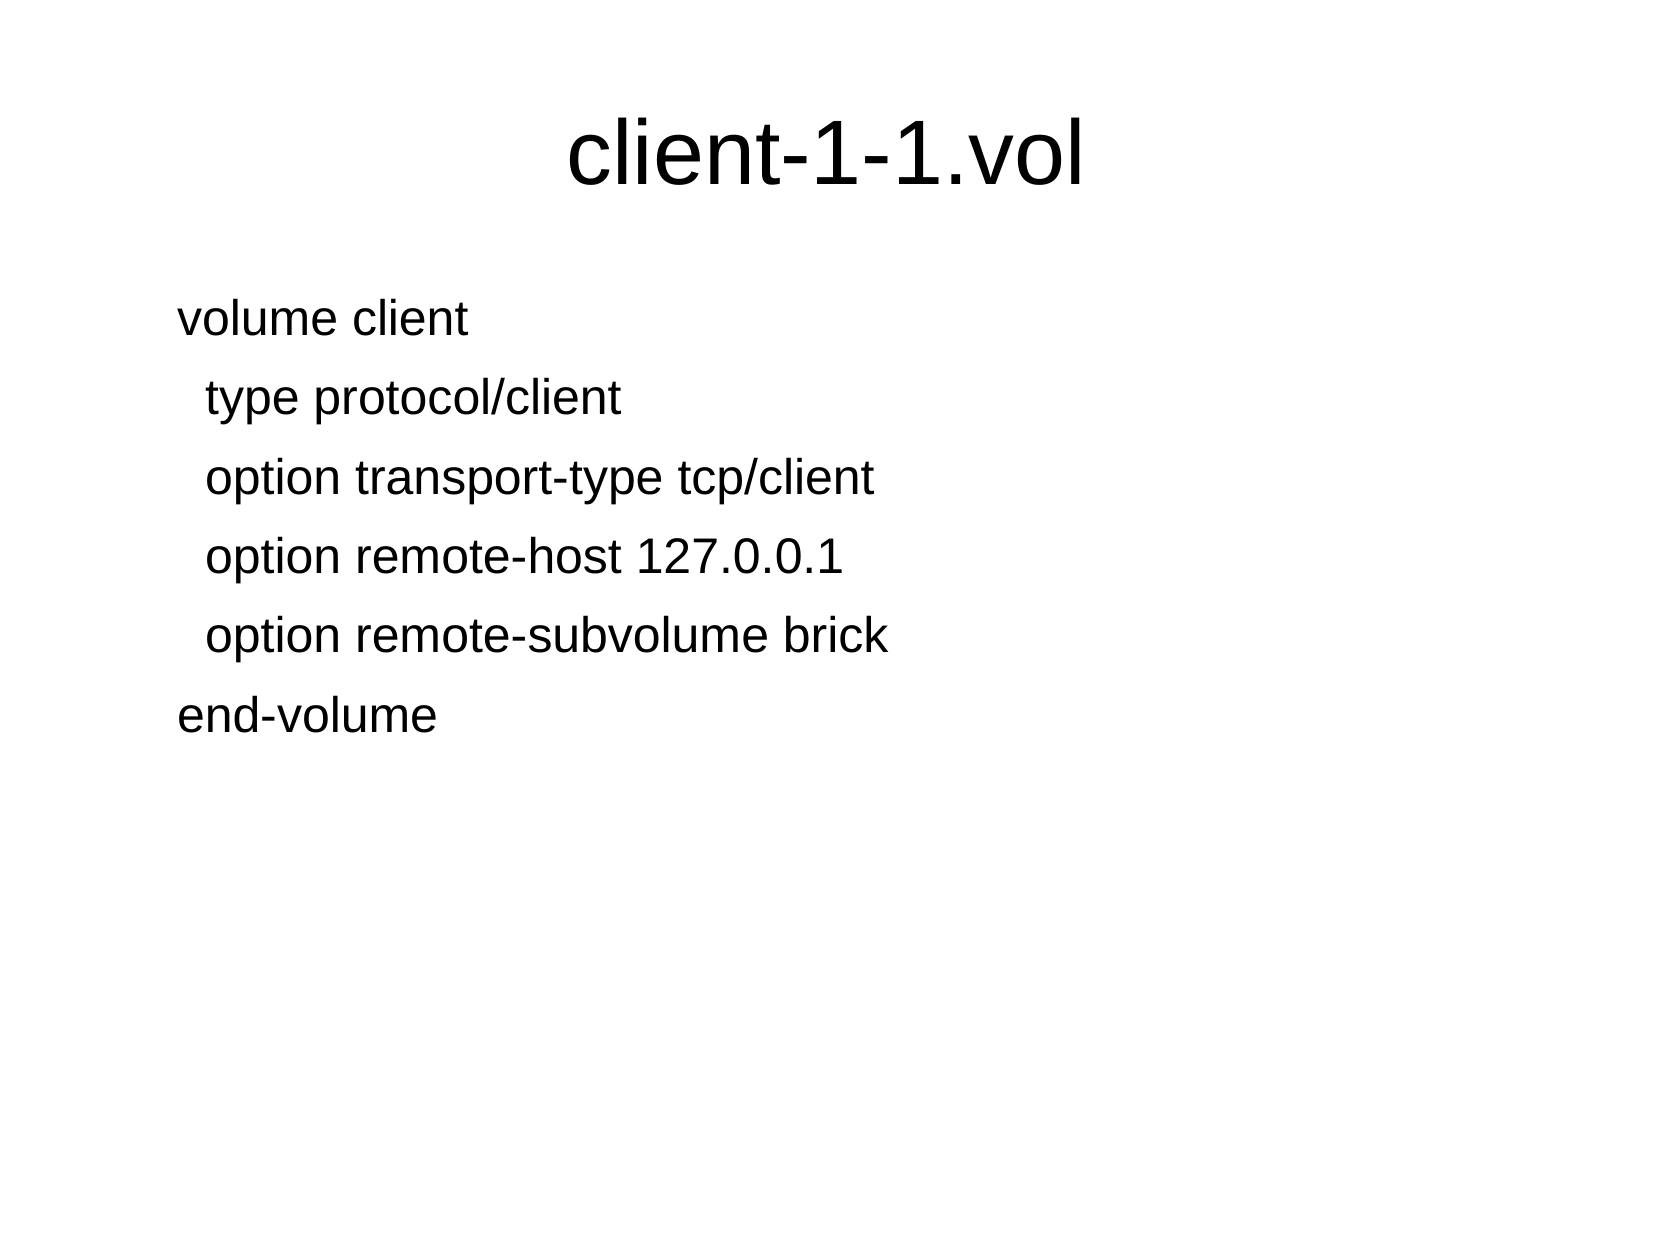

# client-1-1.vol
volume client
 type protocol/client
 option transport-type tcp/client
 option remote-host 127.0.0.1
 option remote-subvolume brick
end-volume